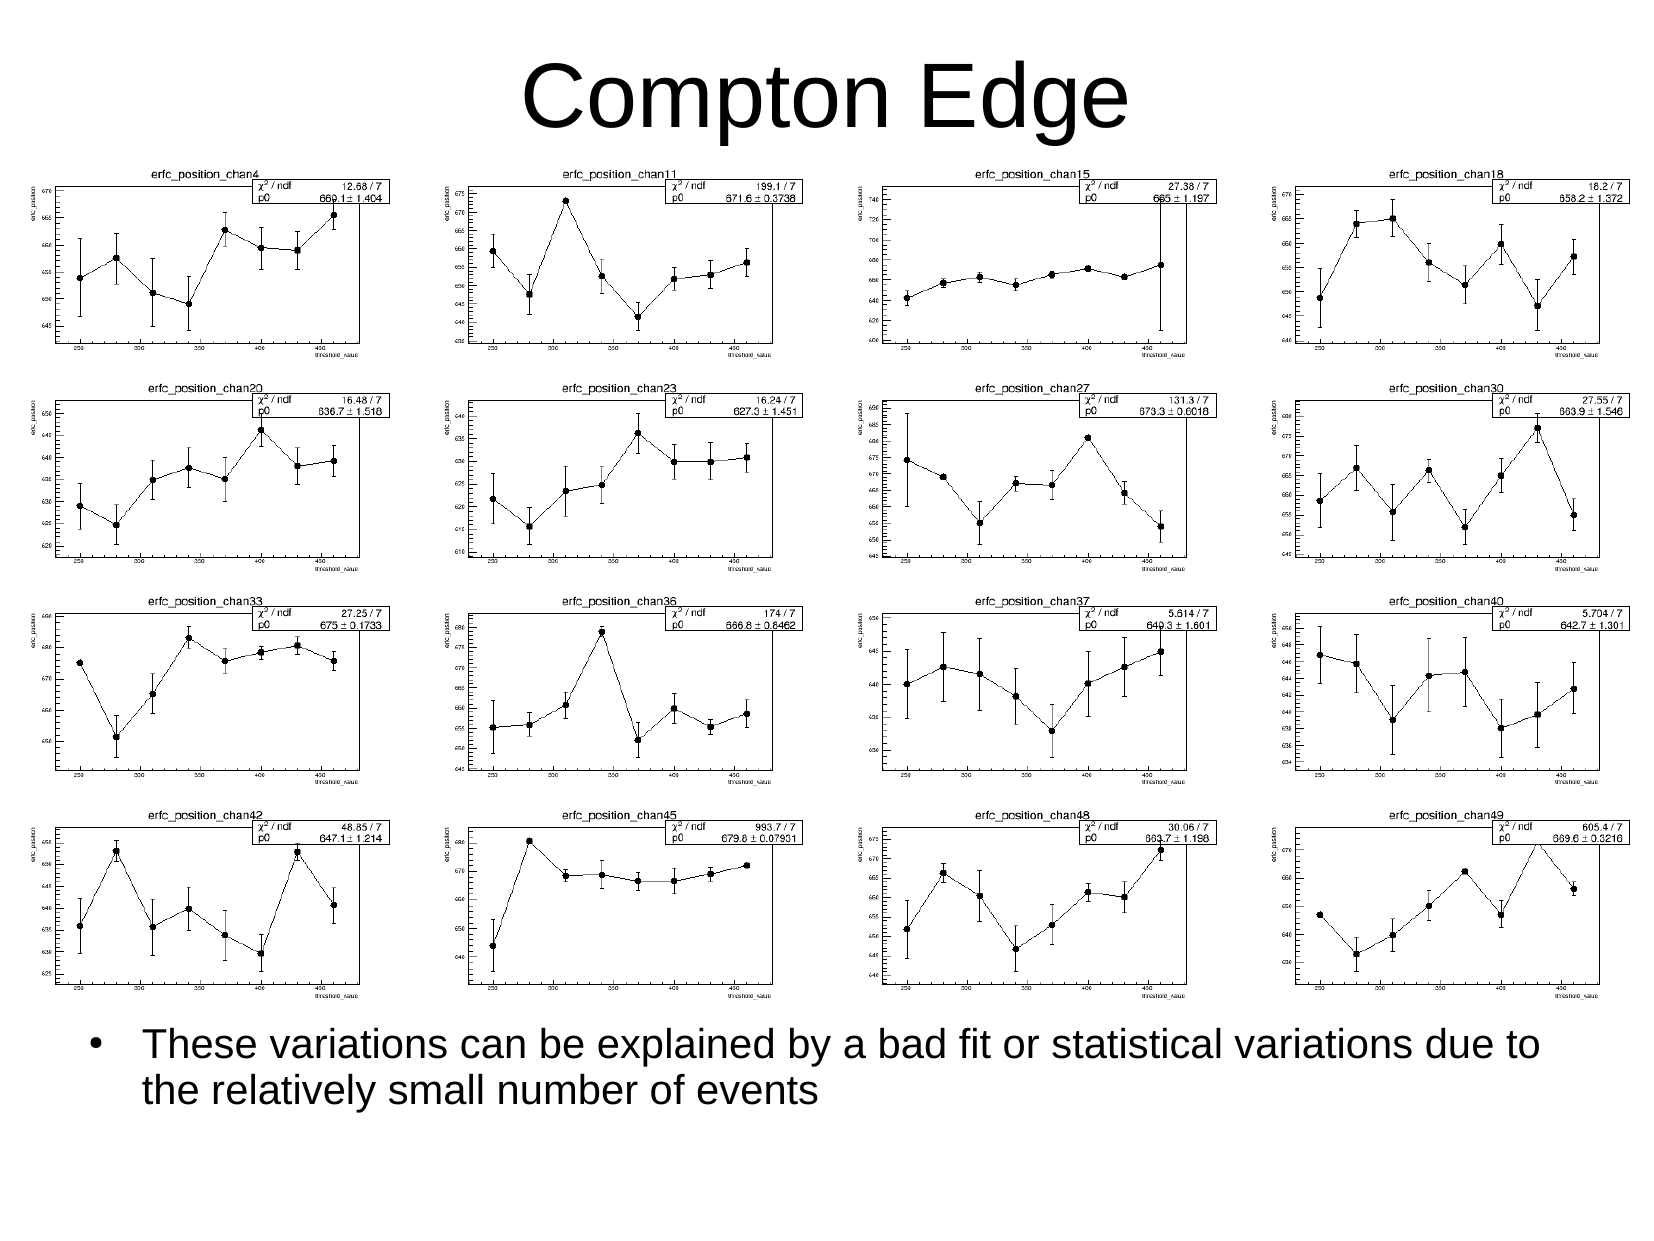

Compton Edge
# The erfc position should remain stable relative to the threshold value
These variations can be explained by a bad fit or statistical variations due to the relatively small number of events